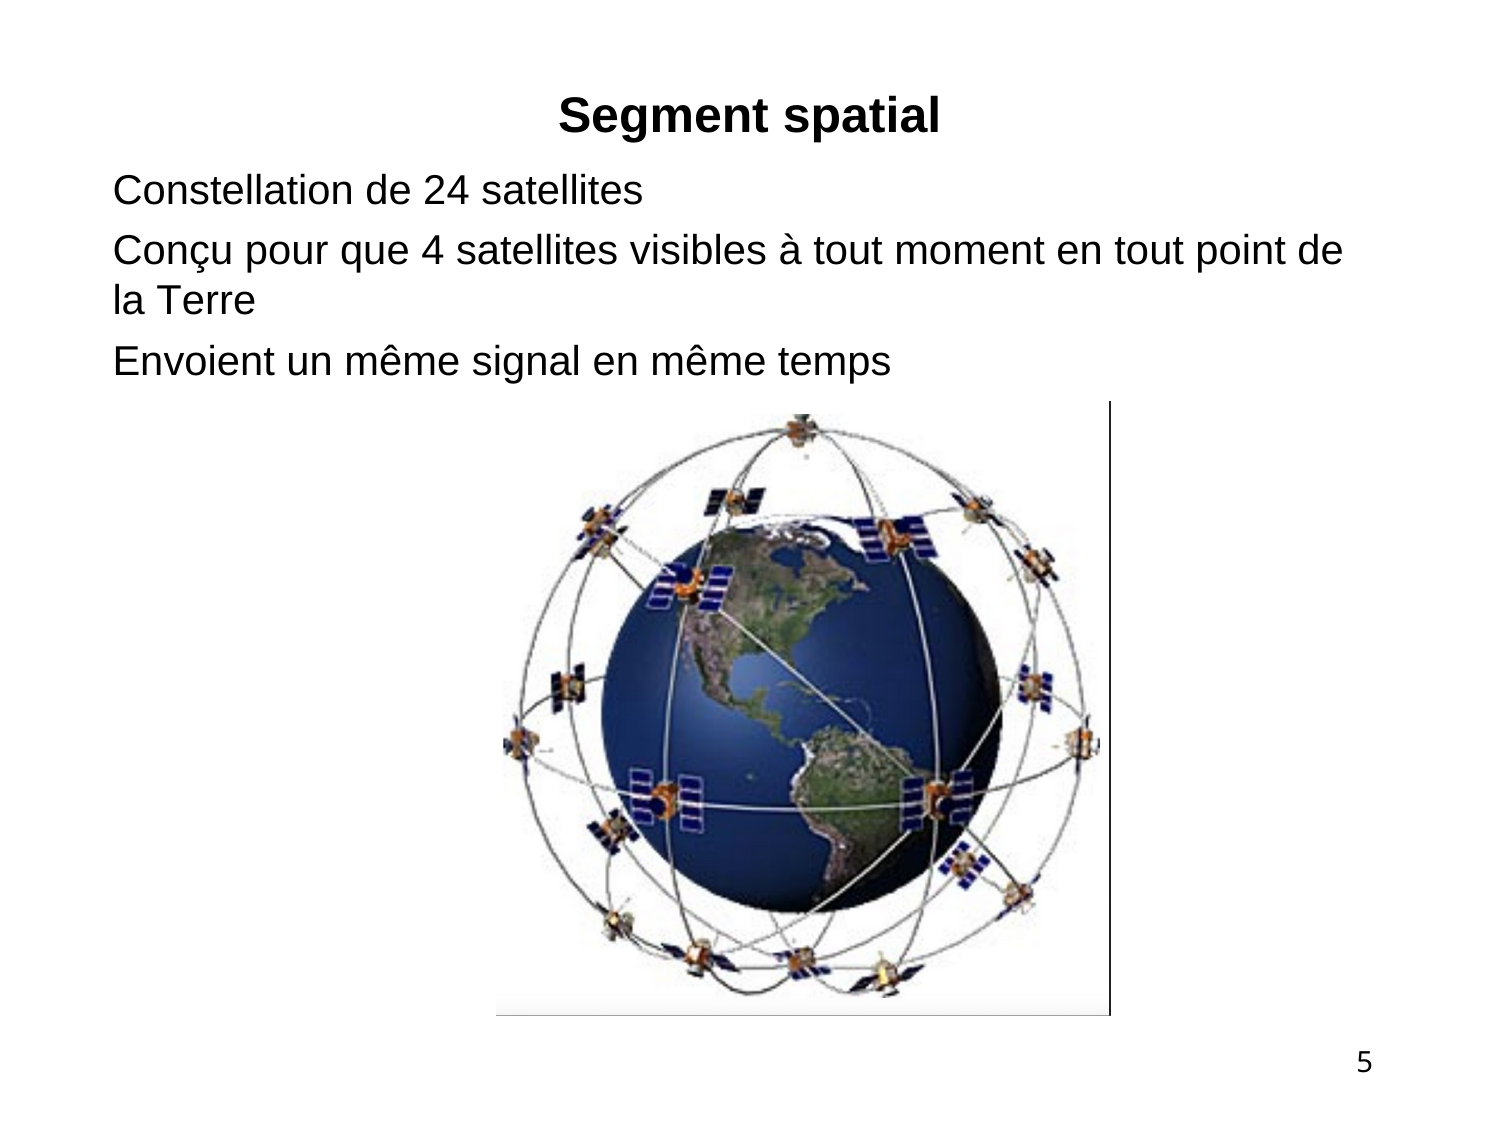

# Segment spatial
Constellation de 24 satellites
Conçu pour que 4 satellites visibles à tout moment en tout point de la Terre
Envoient un même signal en même temps
5